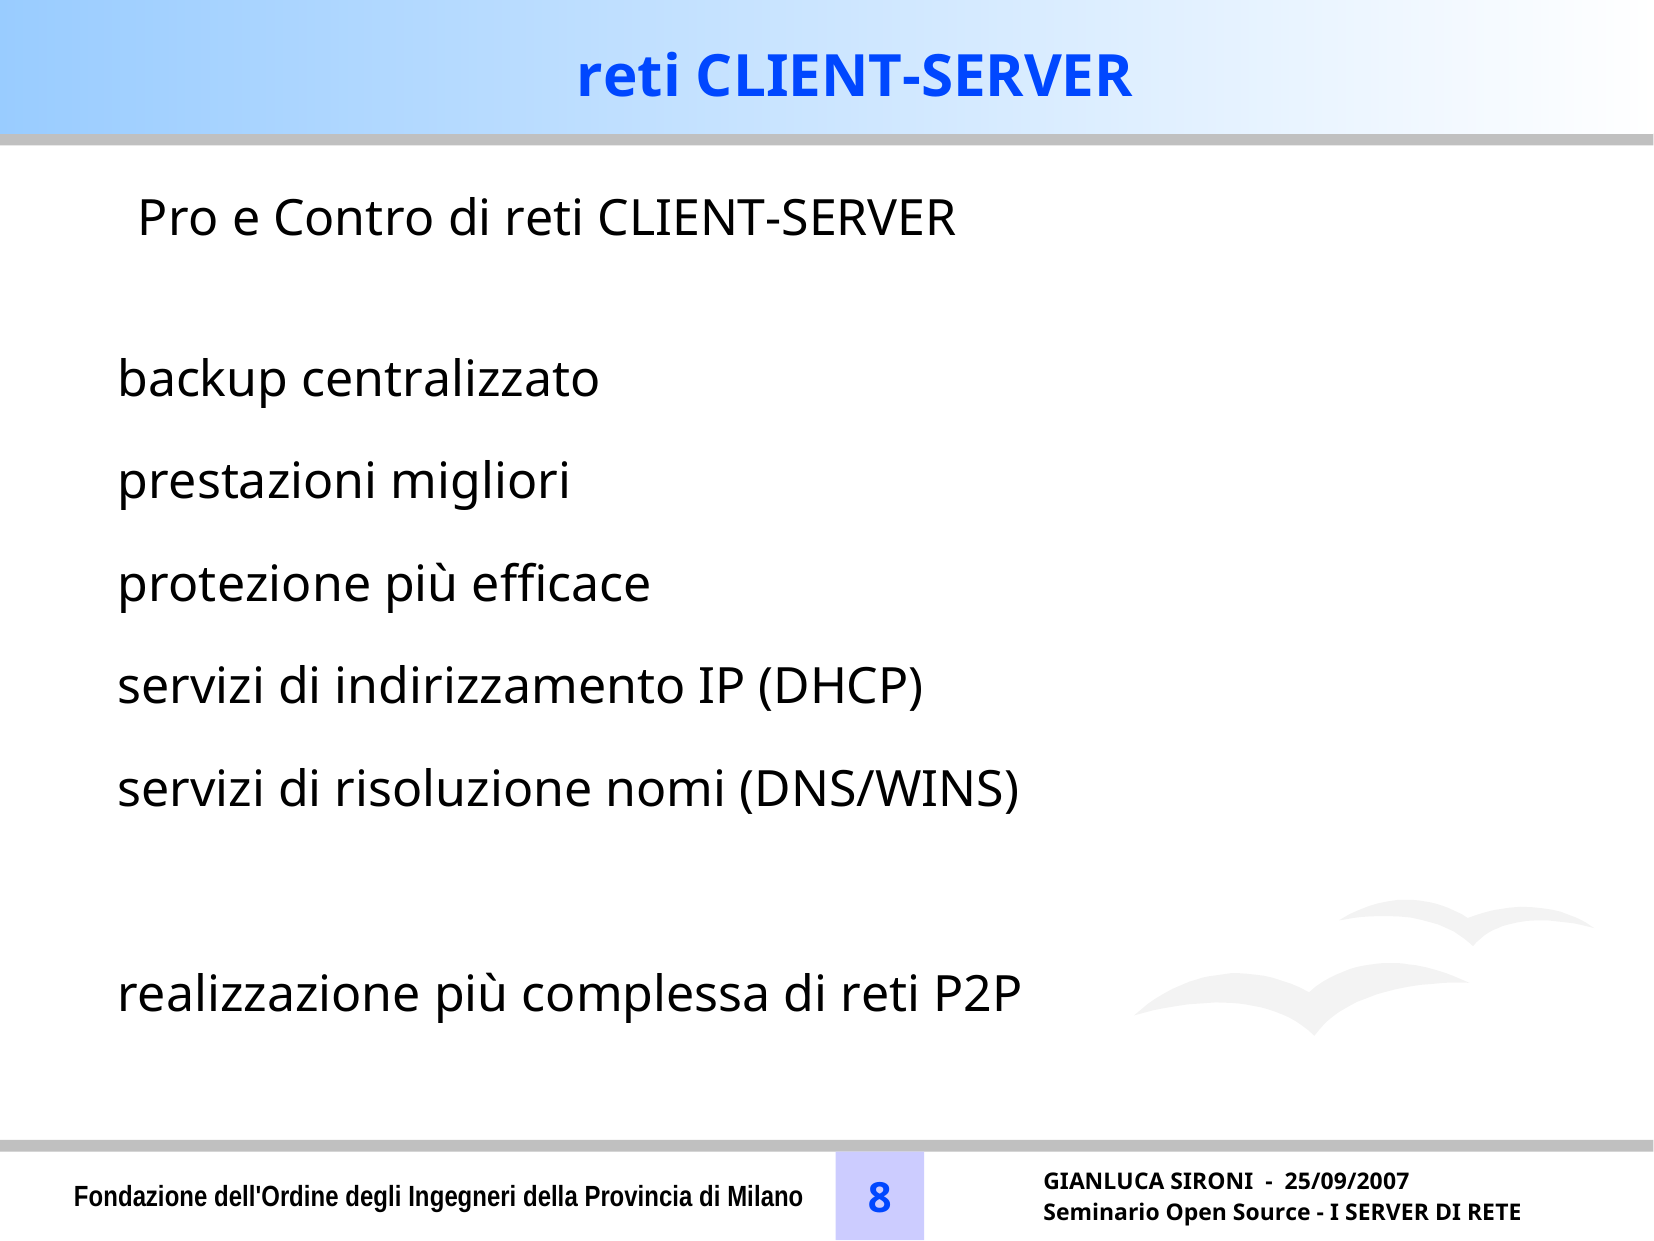

# reti CLIENT-SERVER
Pro e Contro di reti CLIENT-SERVER
backup centralizzato
prestazioni migliori
protezione più efficace
servizi di indirizzamento IP (DHCP)
servizi di risoluzione nomi (DNS/WINS)
realizzazione più complessa di reti P2P